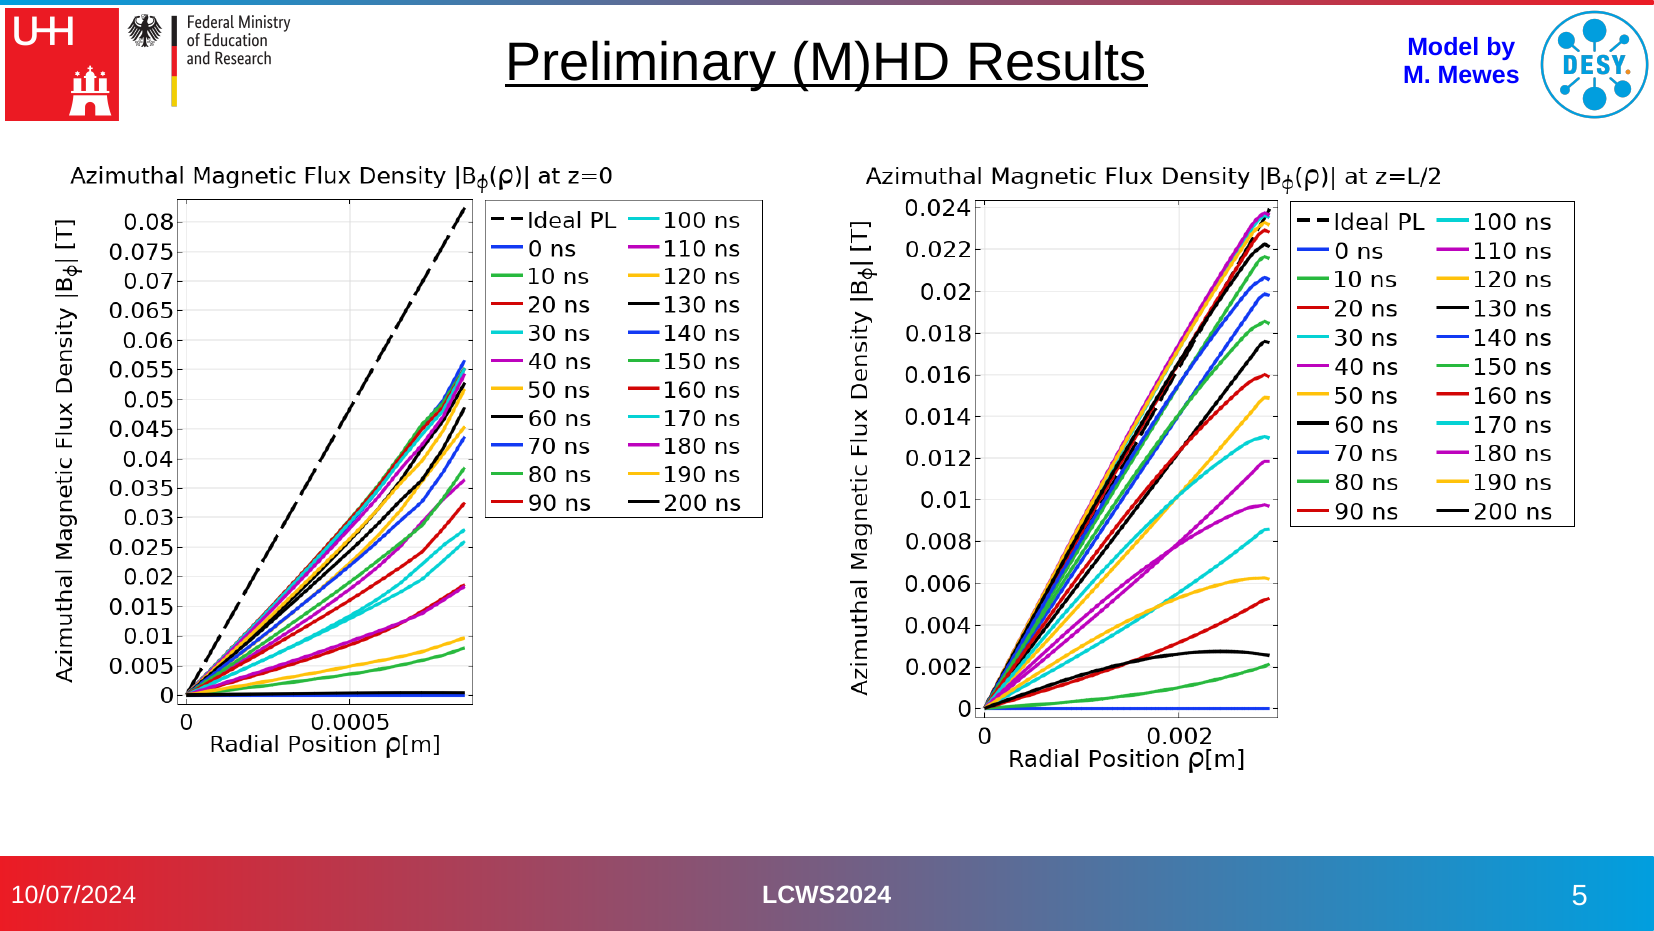

# Preliminary (M)HD Results
Model by
M. Mewes
10/07/2024
LCWS2024